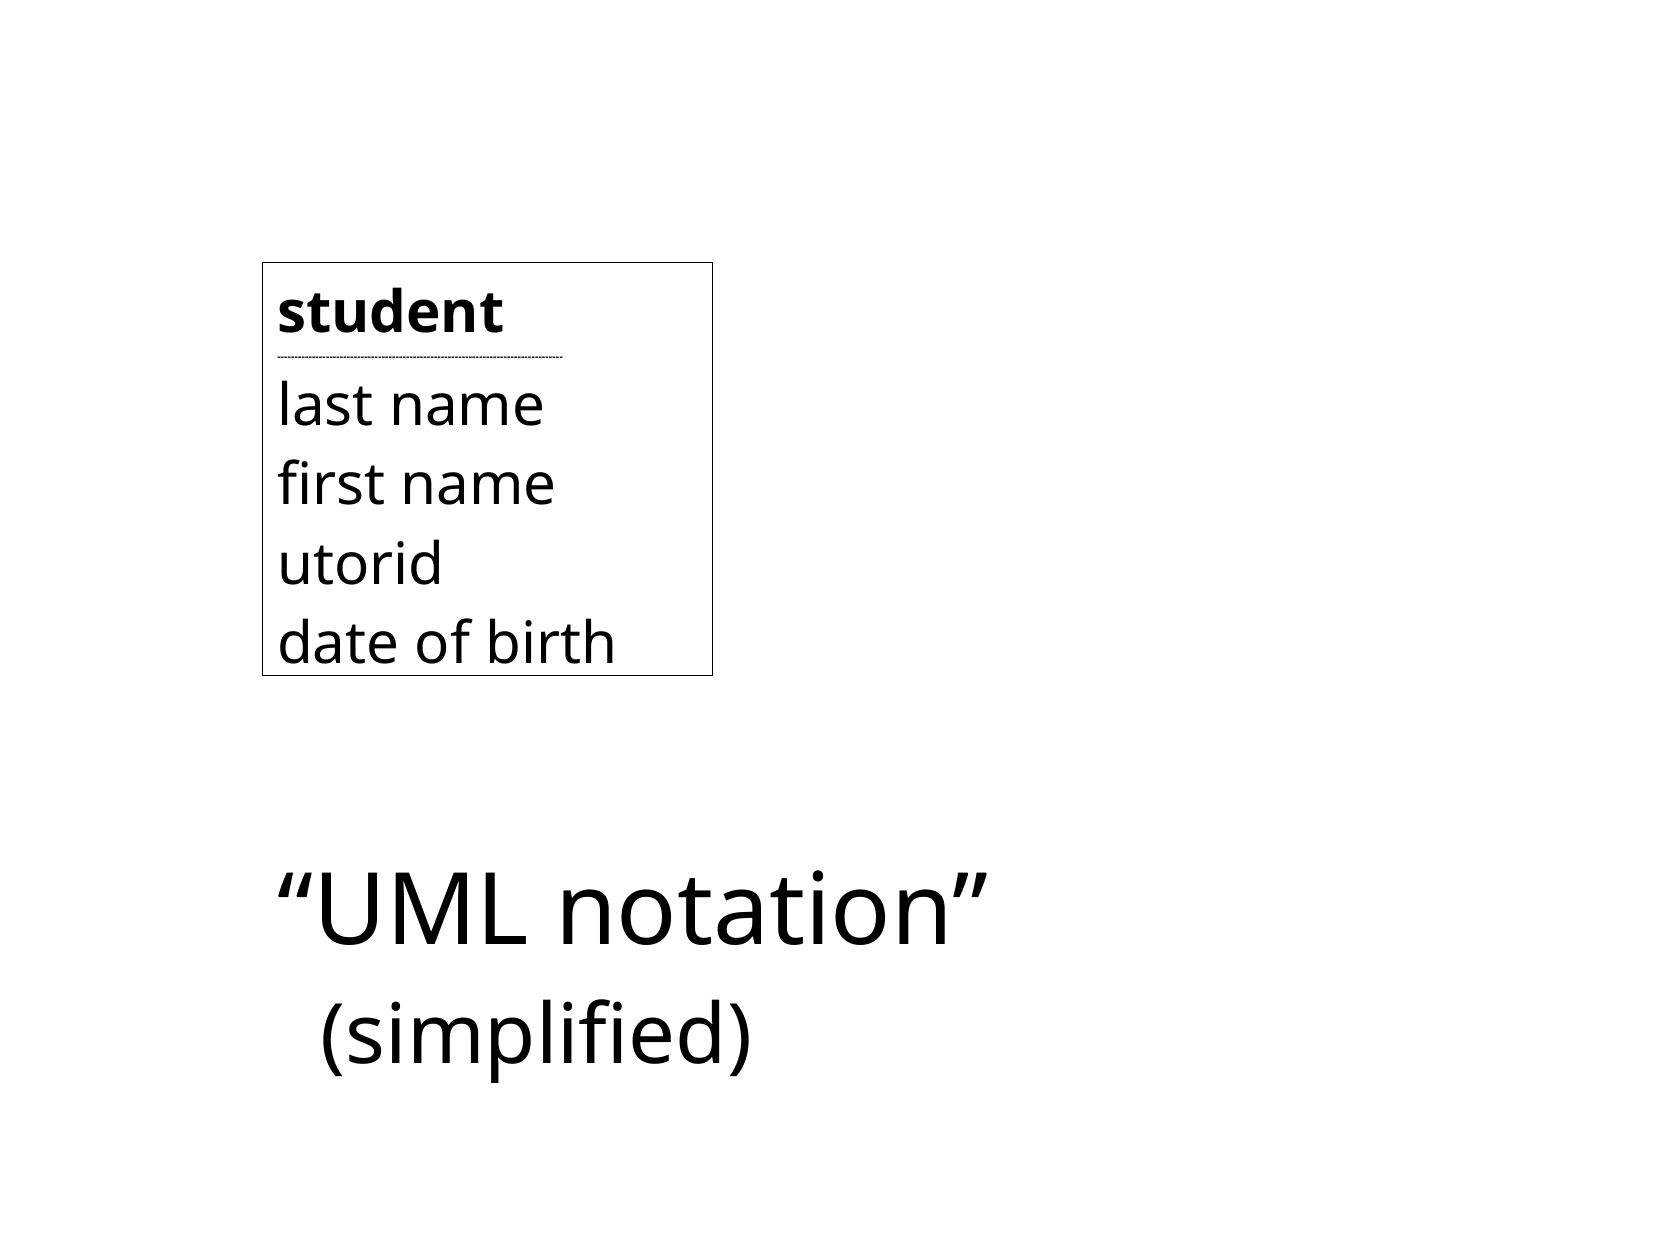

student
----------------------------------------------------------------------------------
last name
first name
utorid
date of birth
“UML notation”
 (simplified)